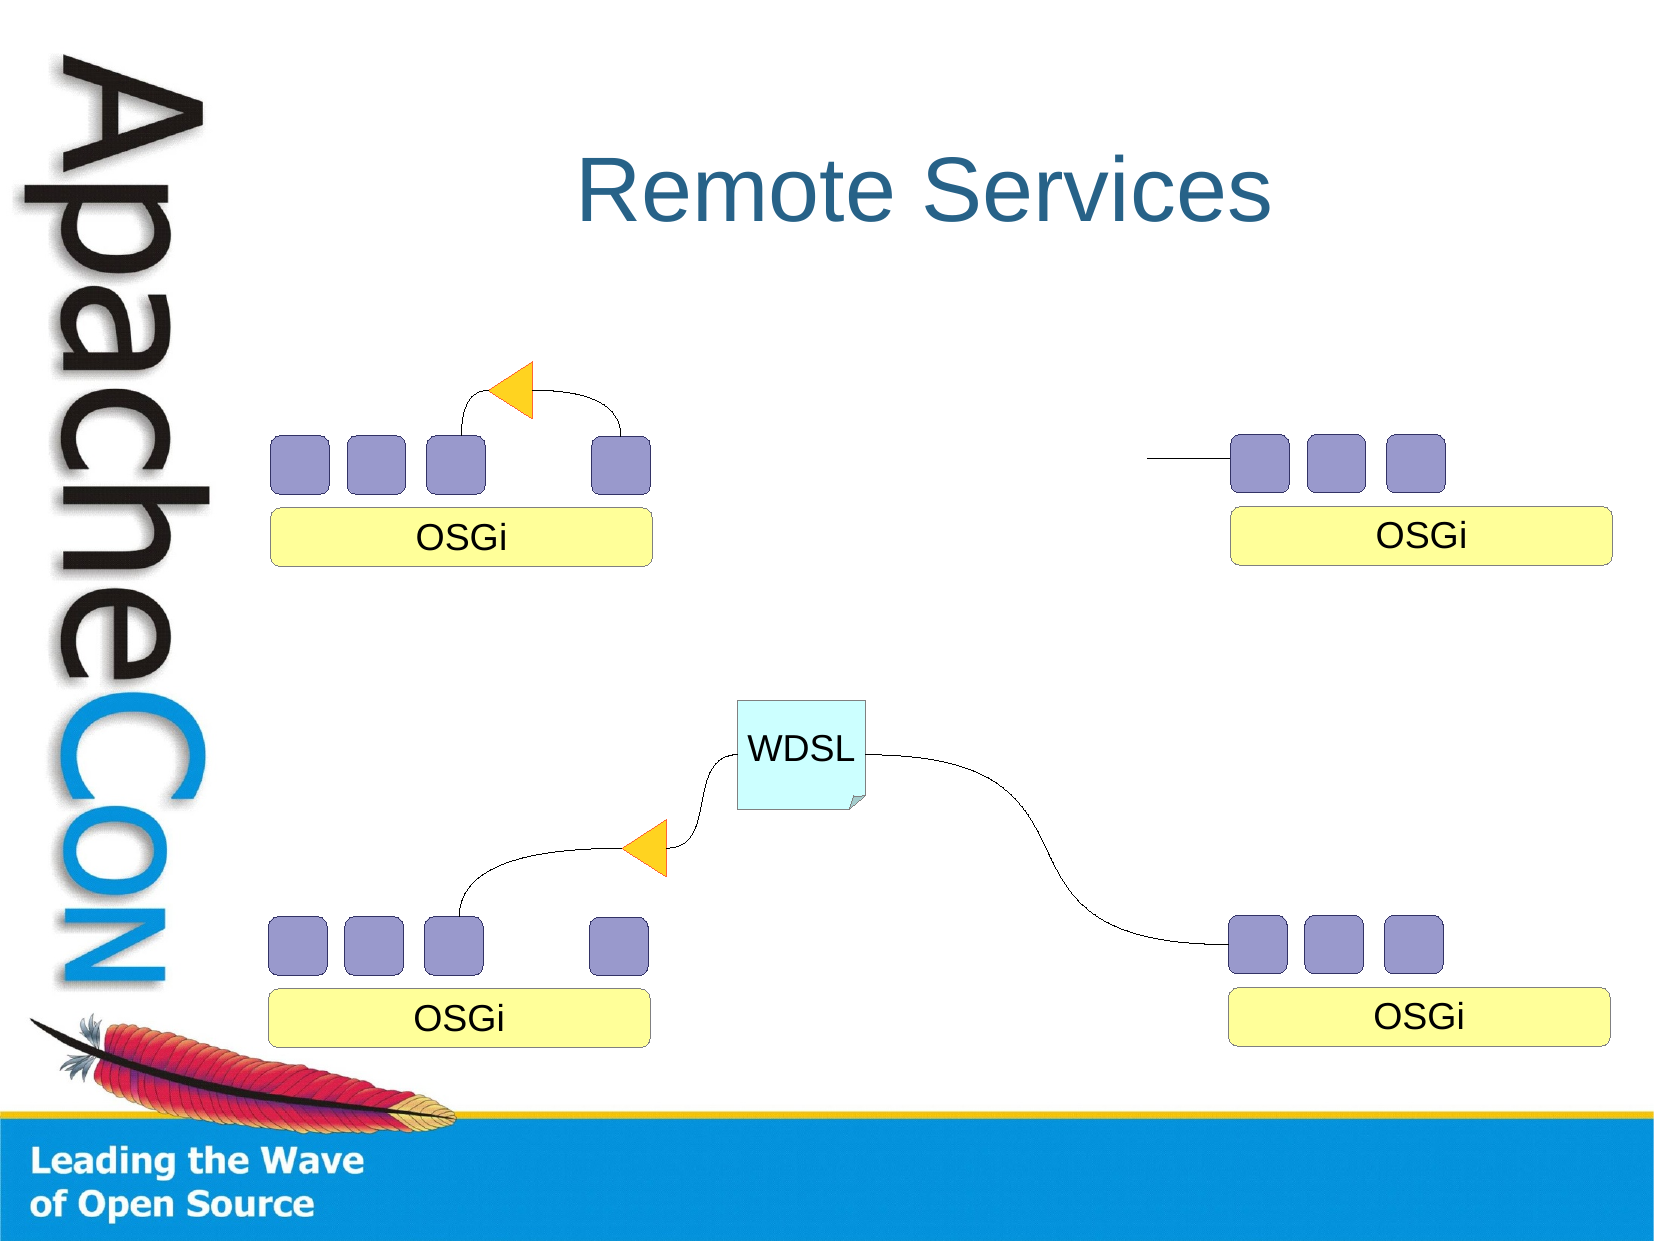

# Remote Services
OSGi
OSGi
WDSL
OSGi
OSGi